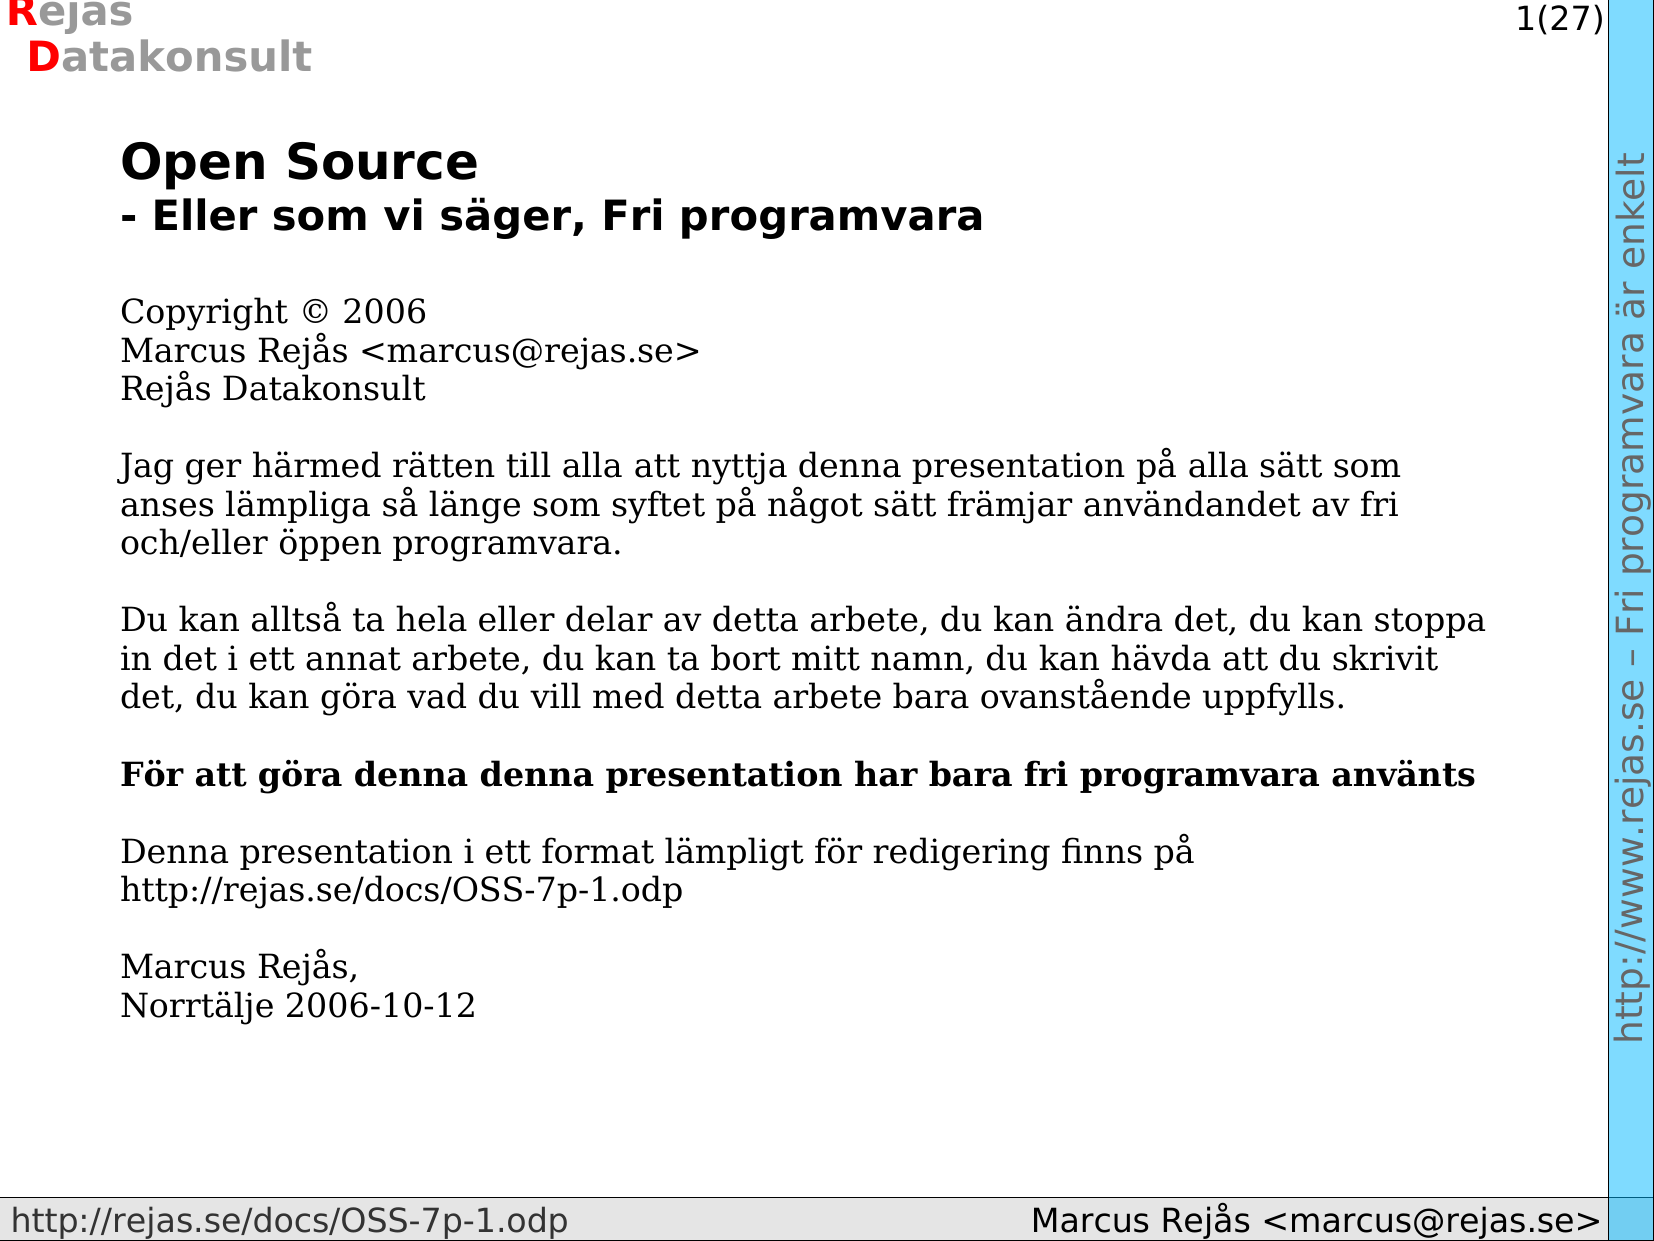

Open Source
- Eller som vi säger, Fri programvara
Copyright © 2006
Marcus Rejås <marcus@rejas.se>
Rejås Datakonsult
Jag ger härmed rätten till alla att nyttja denna presentation på alla sätt som anses lämpliga så länge som syftet på något sätt främjar användandet av fri och/eller öppen programvara.
Du kan alltså ta hela eller delar av detta arbete, du kan ändra det, du kan stoppa in det i ett annat arbete, du kan ta bort mitt namn, du kan hävda att du skrivit det, du kan göra vad du vill med detta arbete bara ovanstående uppfylls.
För att göra denna denna presentation har bara fri programvara använts
Denna presentation i ett format lämpligt för redigering finns på http://rejas.se/docs/OSS-7p-1.odp
Marcus Rejås,
Norrtälje 2006-10-12